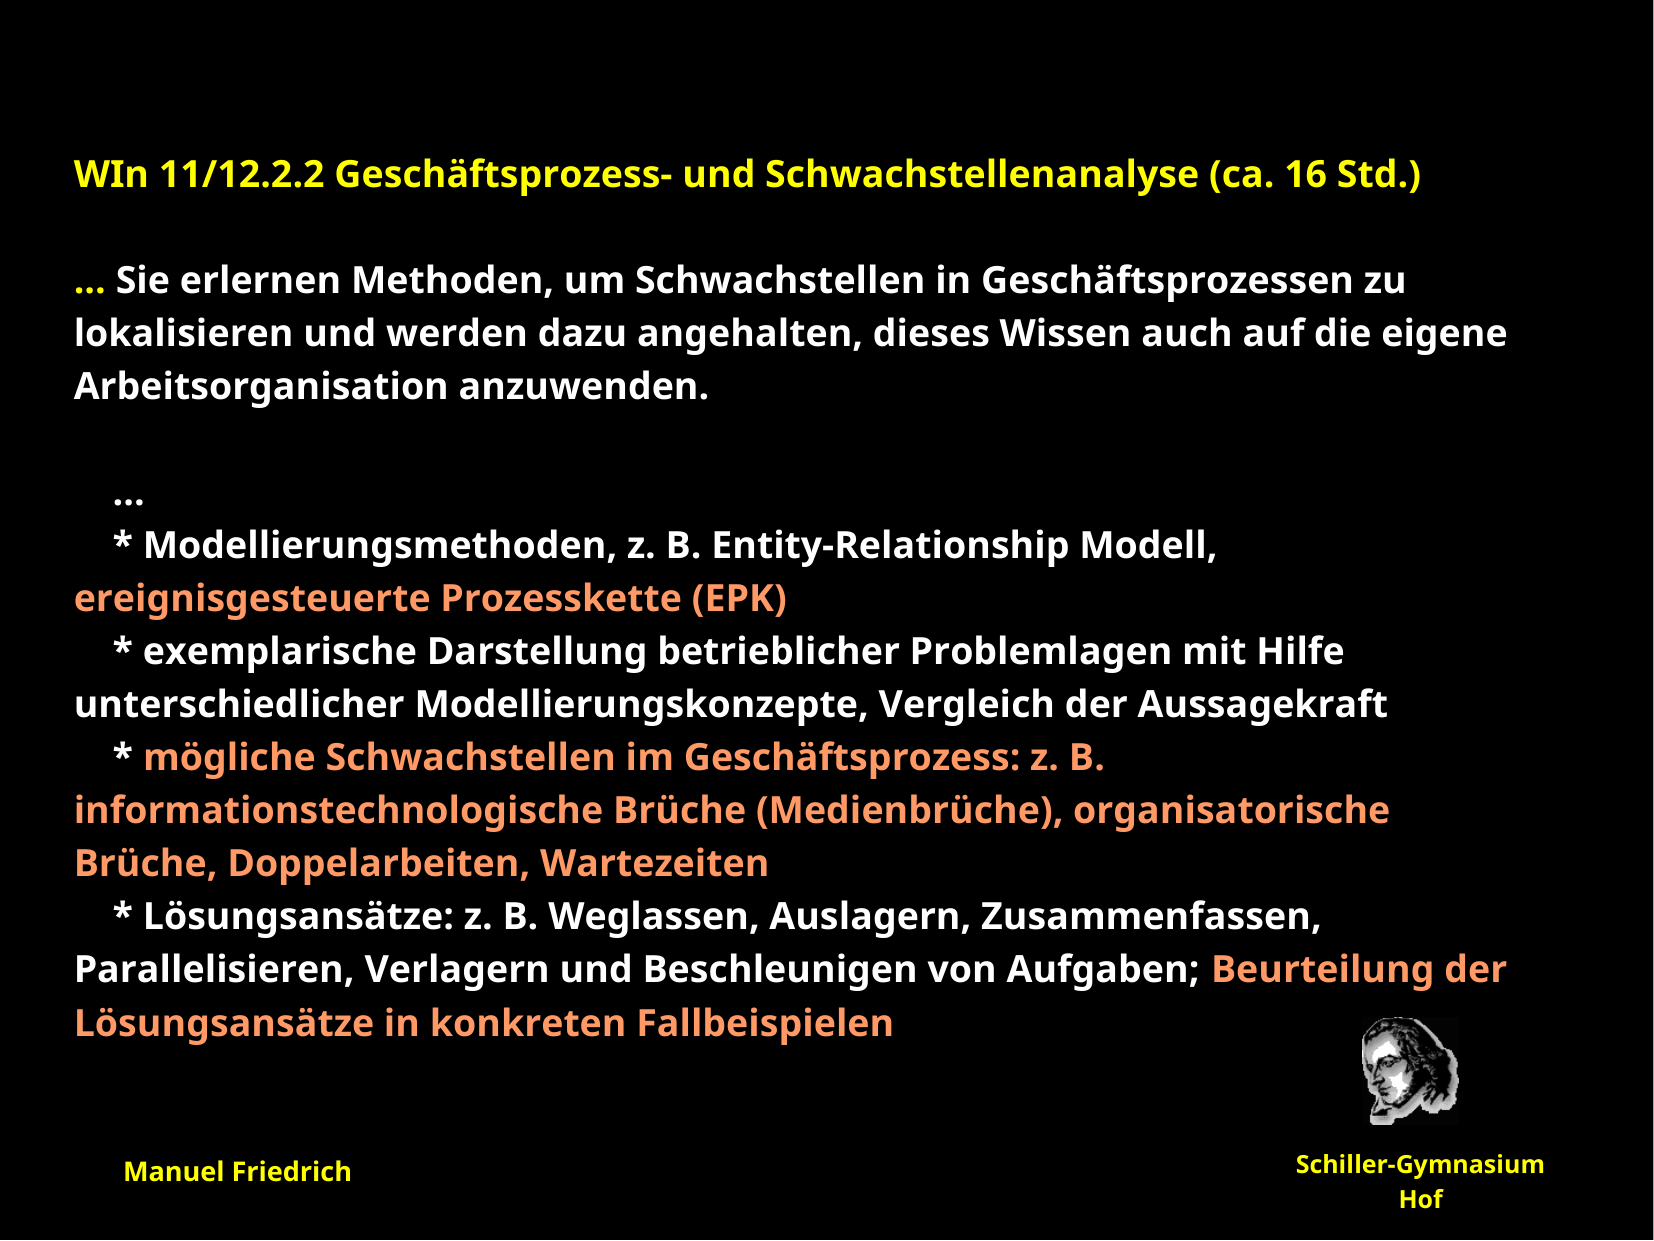

WIn 11/12.2.2 Geschäftsprozess- und Schwachstellenanalyse (ca. 16 Std.)
... Sie erlernen Methoden, um Schwachstellen in Geschäftsprozessen zu lokalisieren und werden dazu angehalten, dieses Wissen auch auf die eigene Arbeitsorganisation anzuwenden.
 ...
 * Modellierungsmethoden, z. B. Entity-Relationship Modell, ereignisgesteuerte Prozesskette (EPK)
 * exemplarische Darstellung betrieblicher Problemlagen mit Hilfe unterschiedlicher Modellierungskonzepte, Vergleich der Aussagekraft
 * mögliche Schwachstellen im Geschäftsprozess: z. B. informationstechnologische Brüche (Medienbrüche), organisatorische Brüche, Doppelarbeiten, Wartezeiten
 * Lösungsansätze: z. B. Weglassen, Auslagern, Zusammenfassen, Parallelisieren, Verlagern und Beschleunigen von Aufgaben; Beurteilung der Lösungsansätze in konkreten Fallbeispielen
Schiller-Gymnasium
Hof
Manuel Friedrich